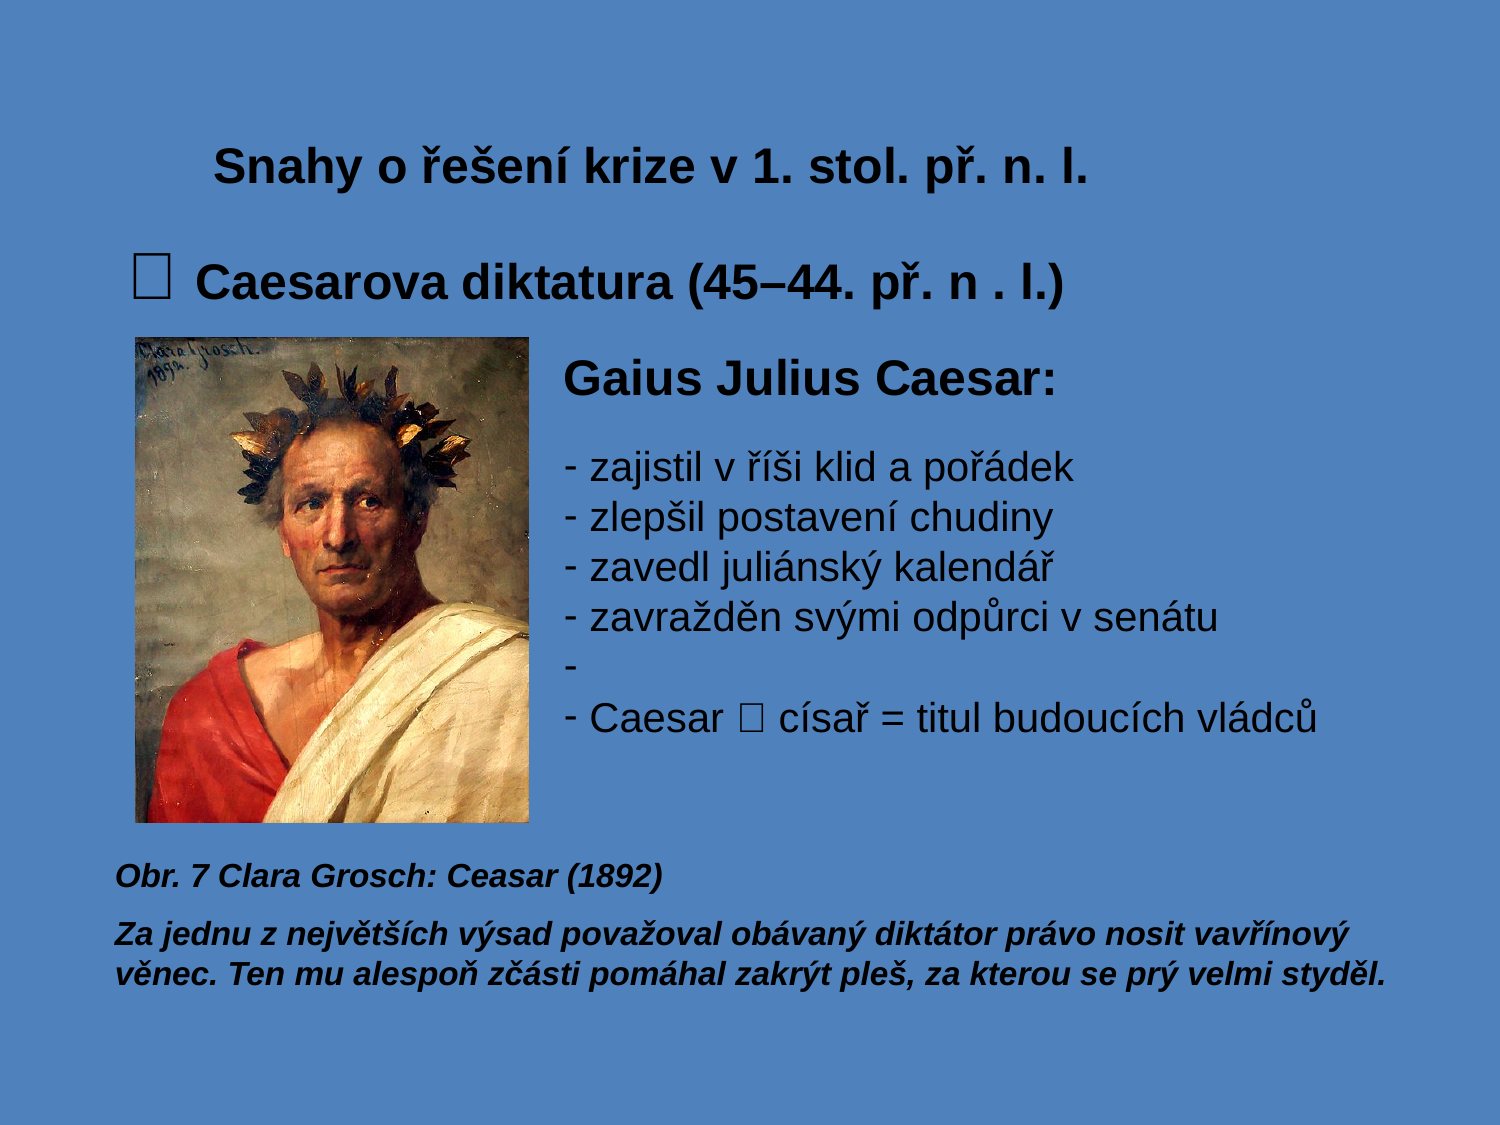

Snahy o řešení krize v 1. stol. př. n. l.
 Caesarova diktatura (45–44. př. n . l.)
Gaius Julius Caesar:
 zajistil v říši klid a pořádek
 zlepšil postavení chudiny
 zavedl juliánský kalendář
 zavražděn svými odpůrci v senátu
 Caesar  císař = titul budoucích vládců
Obr. 7 Clara Grosch: Ceasar (1892)
Za jednu z největších výsad považoval obávaný diktátor právo nosit vavřínový věnec. Ten mu alespoň zčásti pomáhal zakrýt pleš, za kterou se prý velmi styděl.